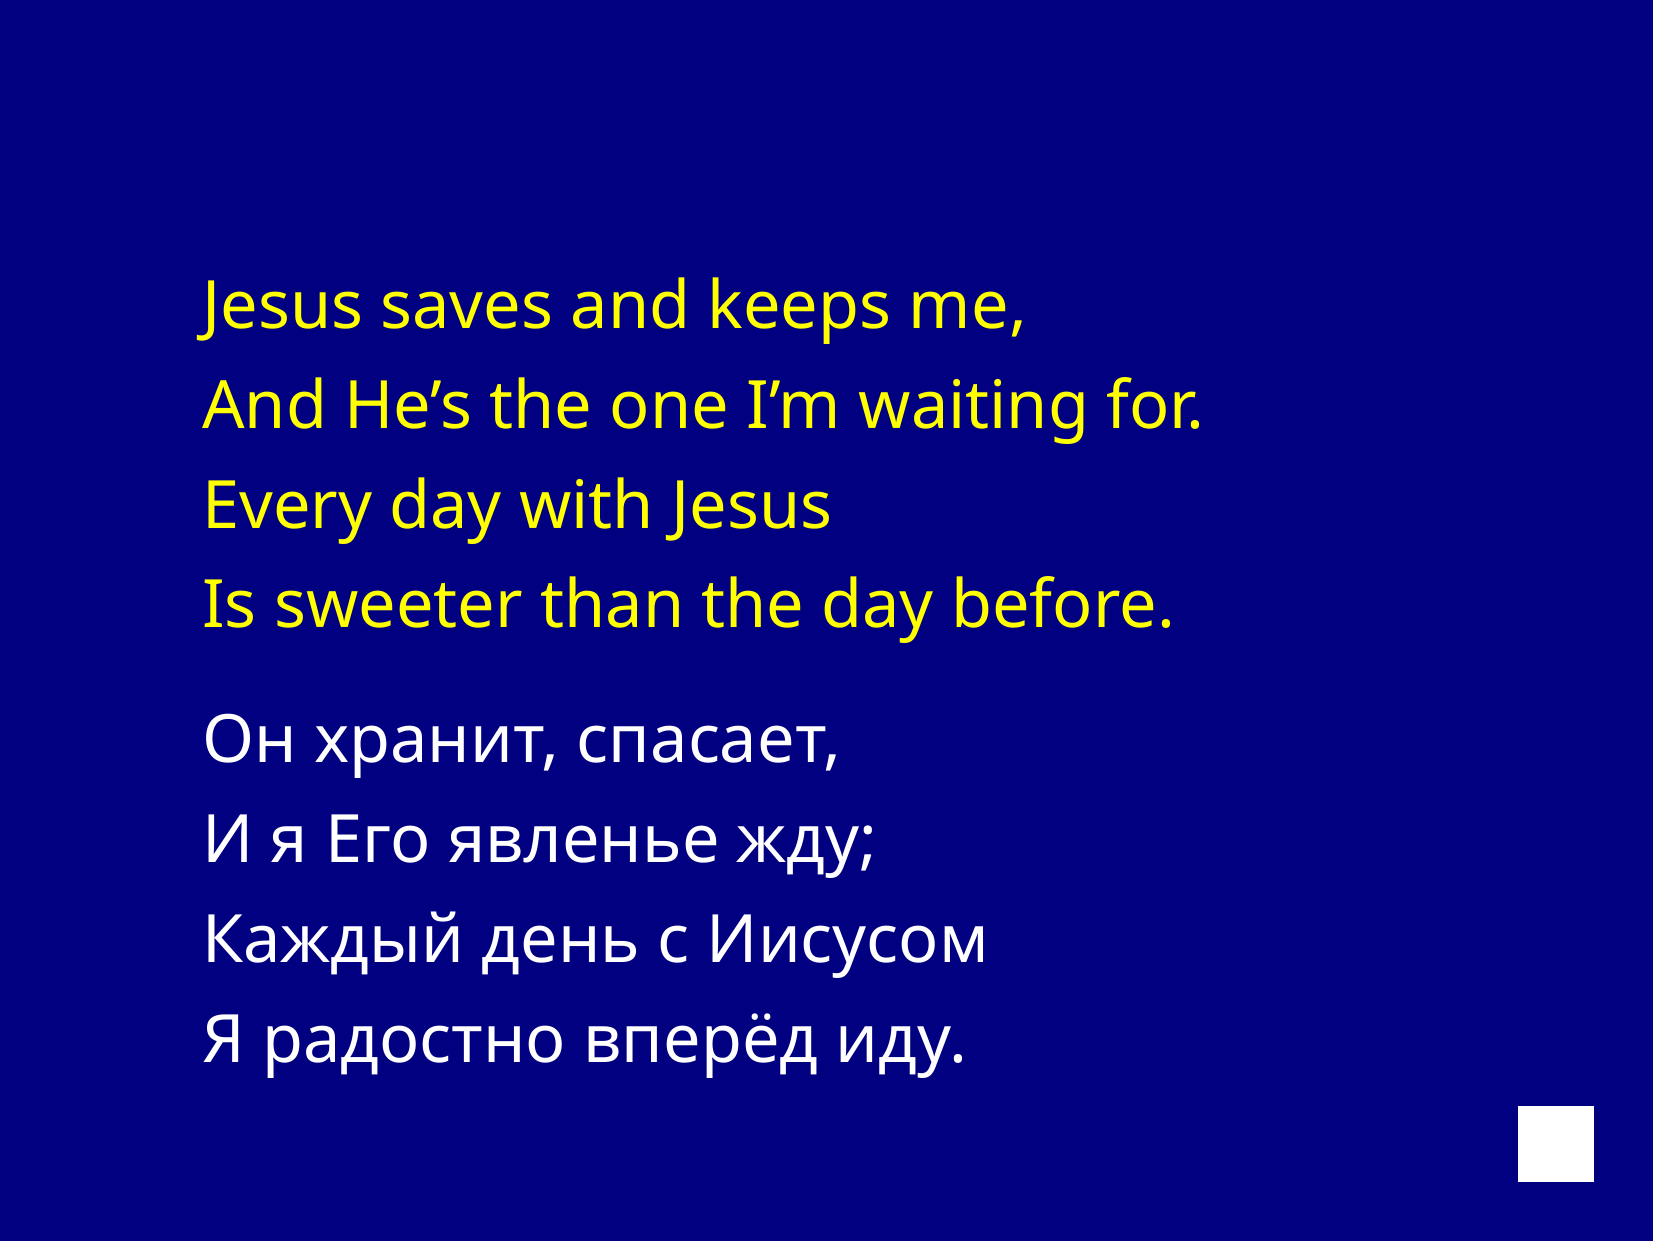

Jesus saves and keeps me,
	And He’s the one I’m waiting for.
	Every day with Jesus
	Is sweeter than the day before.
	Он хранит, спасает,
	И я Его явленье жду;
	Каждый день с Иисусом
	Я радостно вперёд иду.